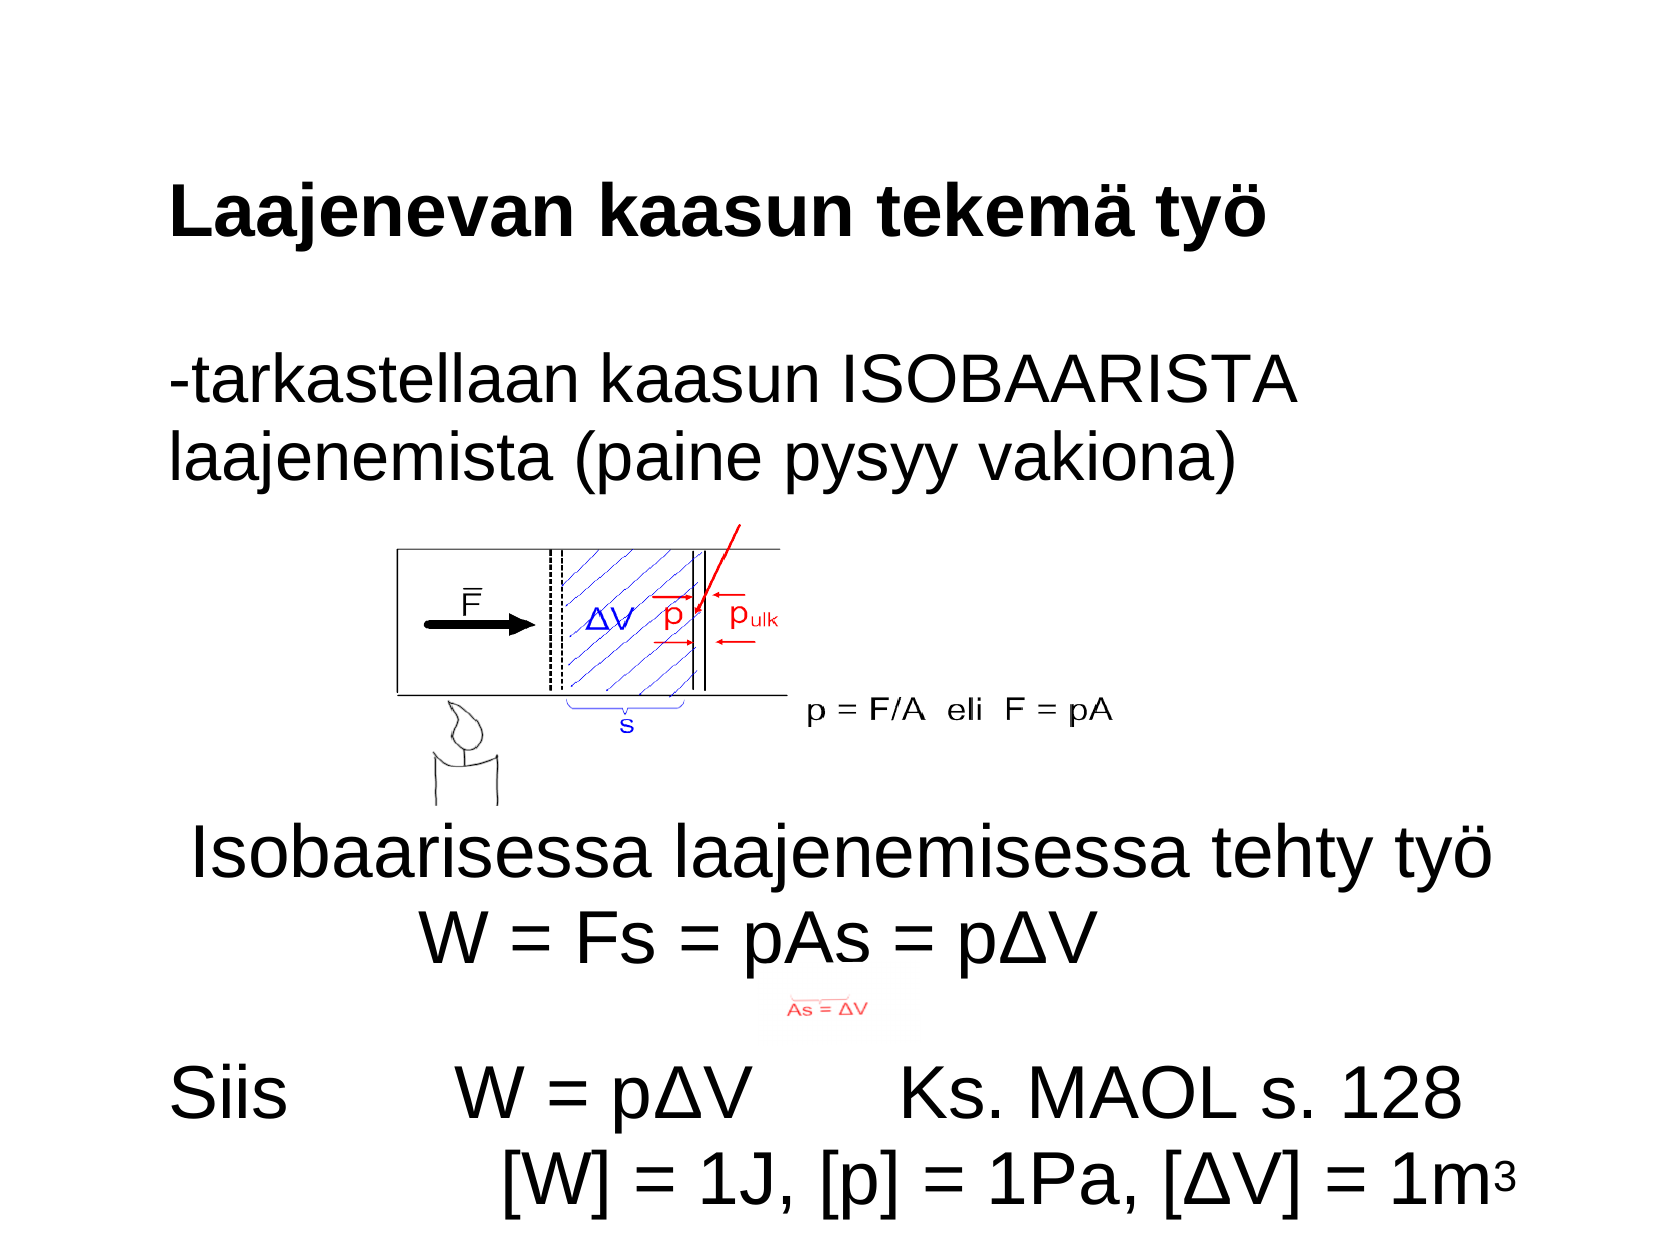

Laajenevan kaasun tekemä työ
-tarkastellaan kaasun ISOBAARISTA
laajenemista (paine pysyy vakiona)
Isobaarisessa laajenemisessa tehty työ
 W = Fs = pAs = pΔV
Siis W = pΔV Ks. MAOL s. 128
 [W] = 1J, [p] = 1Pa, [ΔV] = 1m3